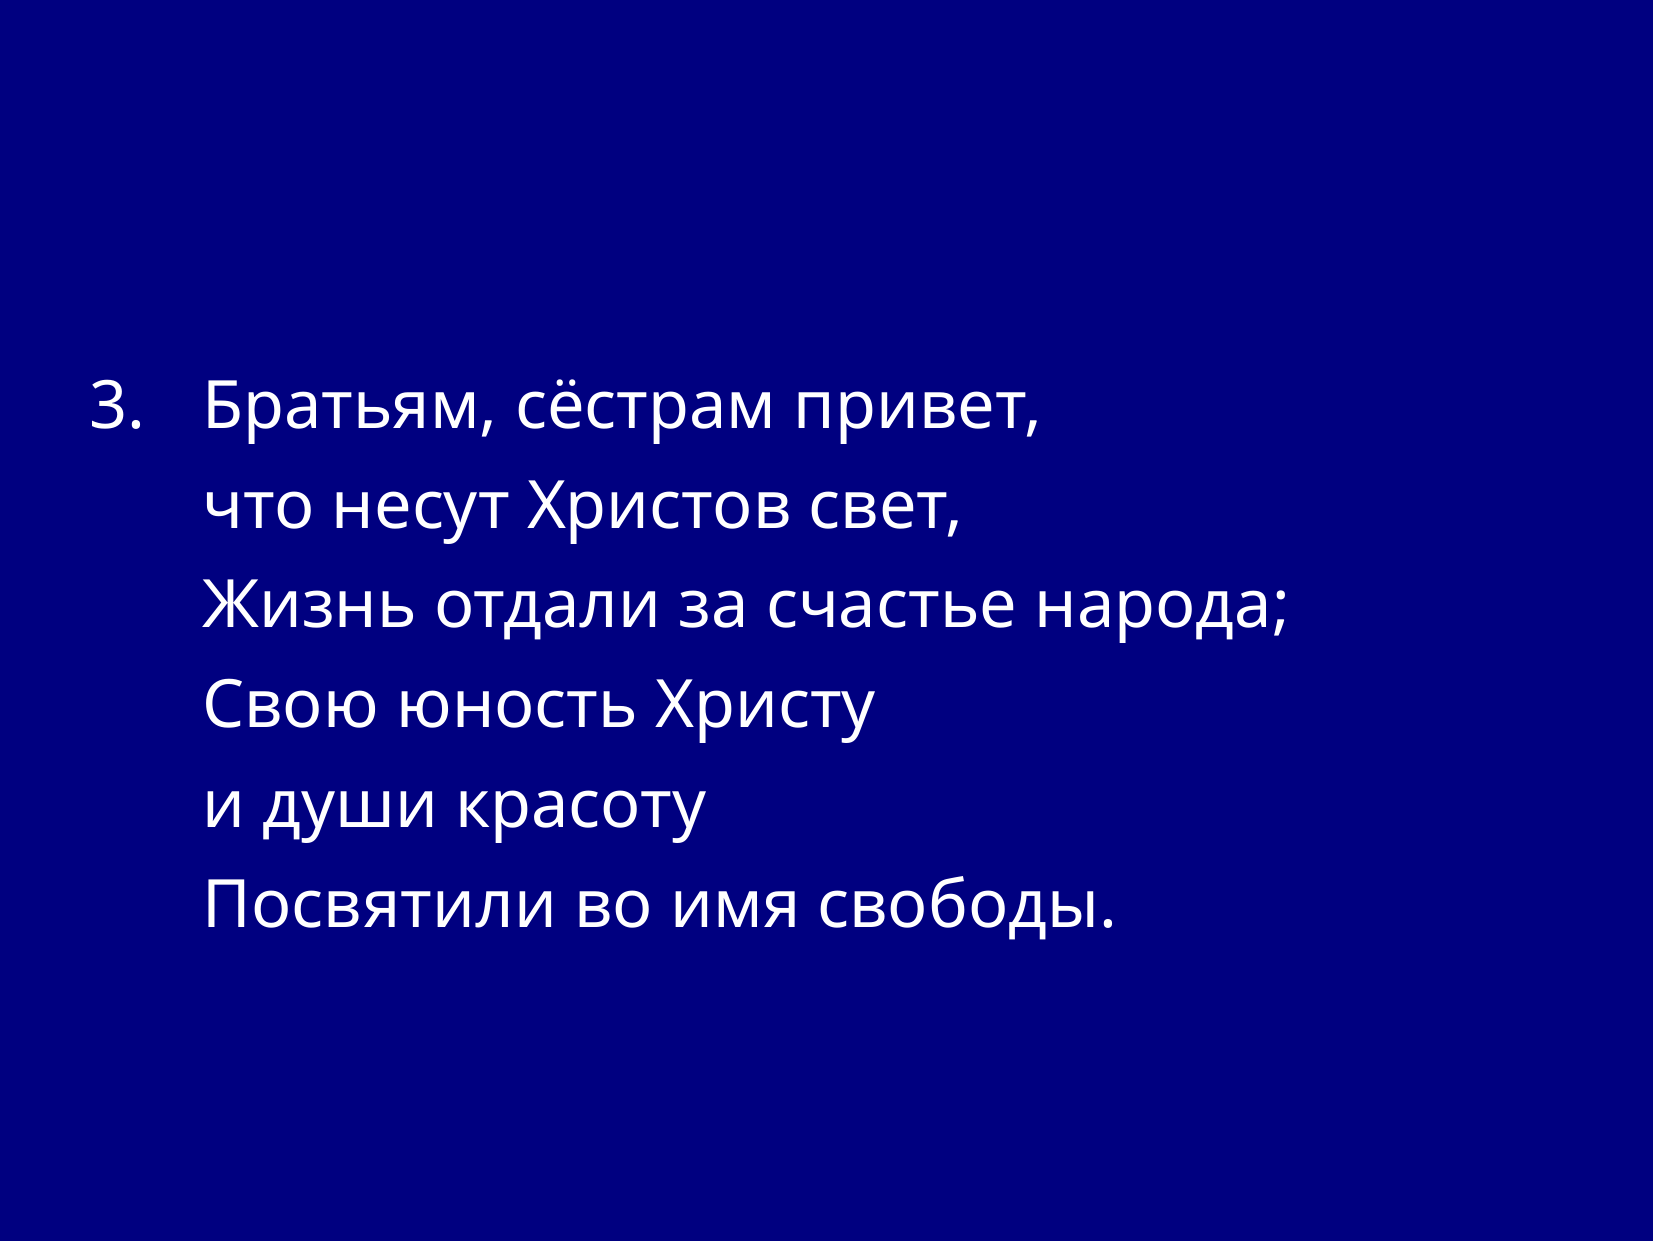

3.	Братьям, сёстрам привет,
	что несут Христов свет,
	Жизнь отдали за счастье народа;
	Свою юность Христу
	и души красоту
	Посвятили во имя свободы.